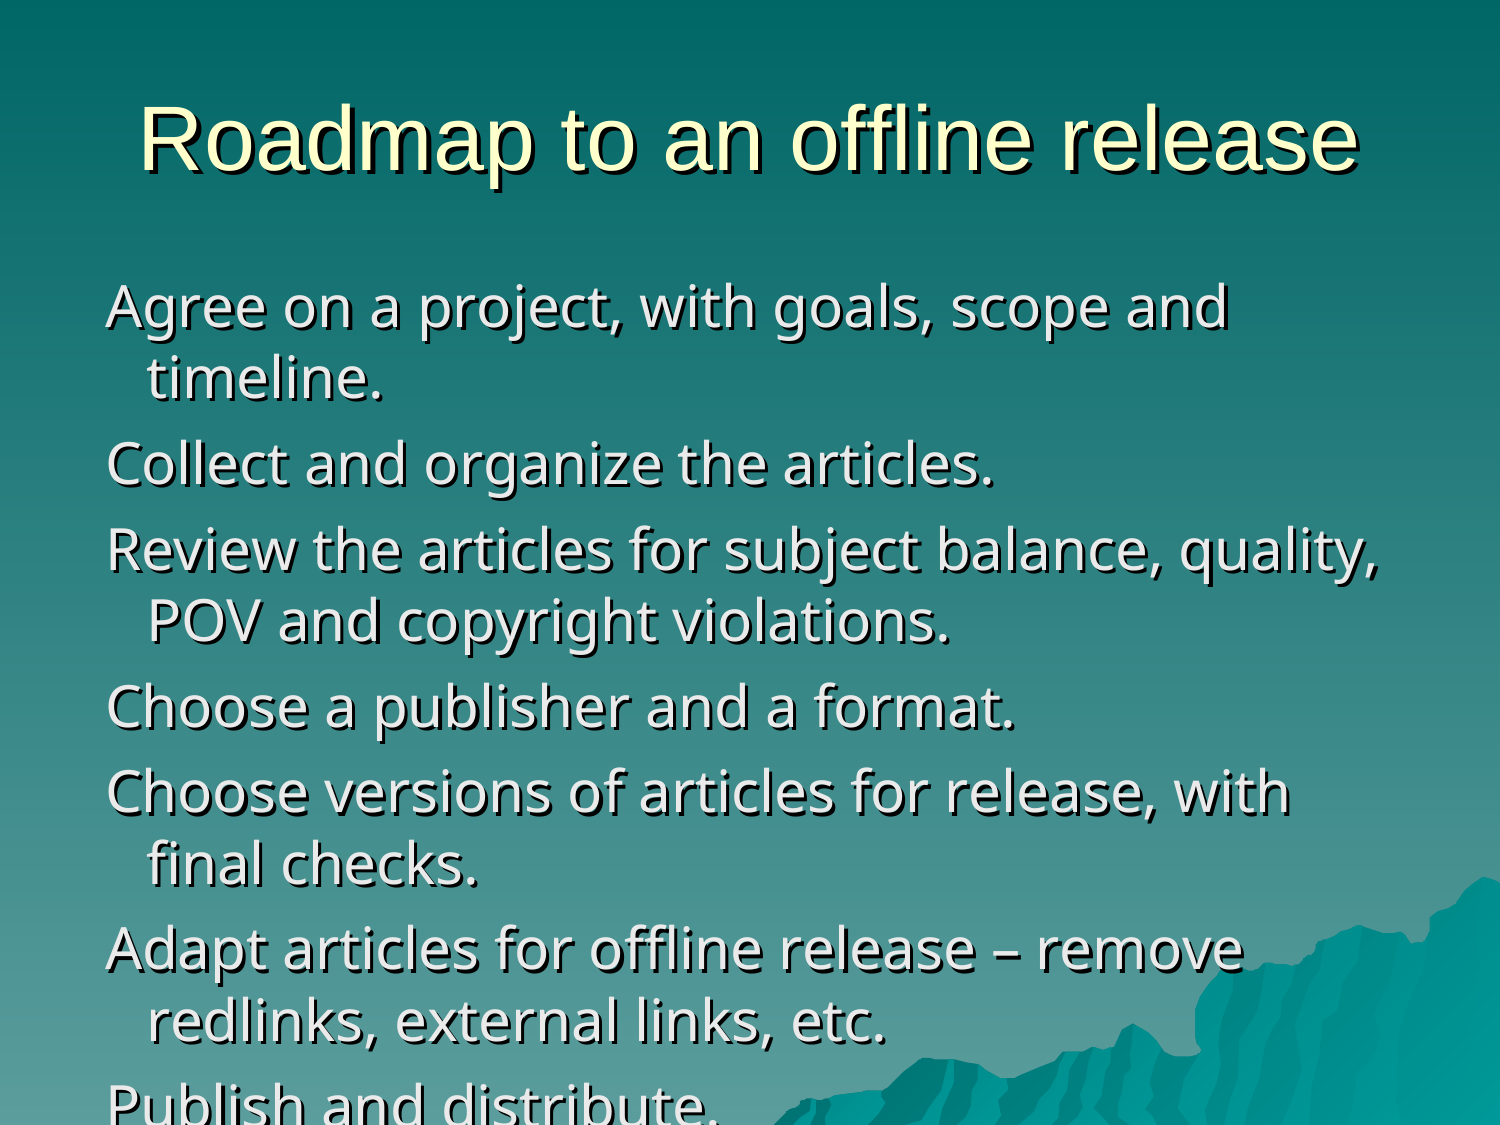

# Roadmap to an offline release
 Agree on a project, with goals, scope and timeline.
 Collect and organize the articles.
 Review the articles for subject balance, quality, POV and copyright violations.
 Choose a publisher and a format.
 Choose versions of articles for release, with final checks.
 Adapt articles for offline release – remove redlinks, external links, etc.
 Publish and distribute.